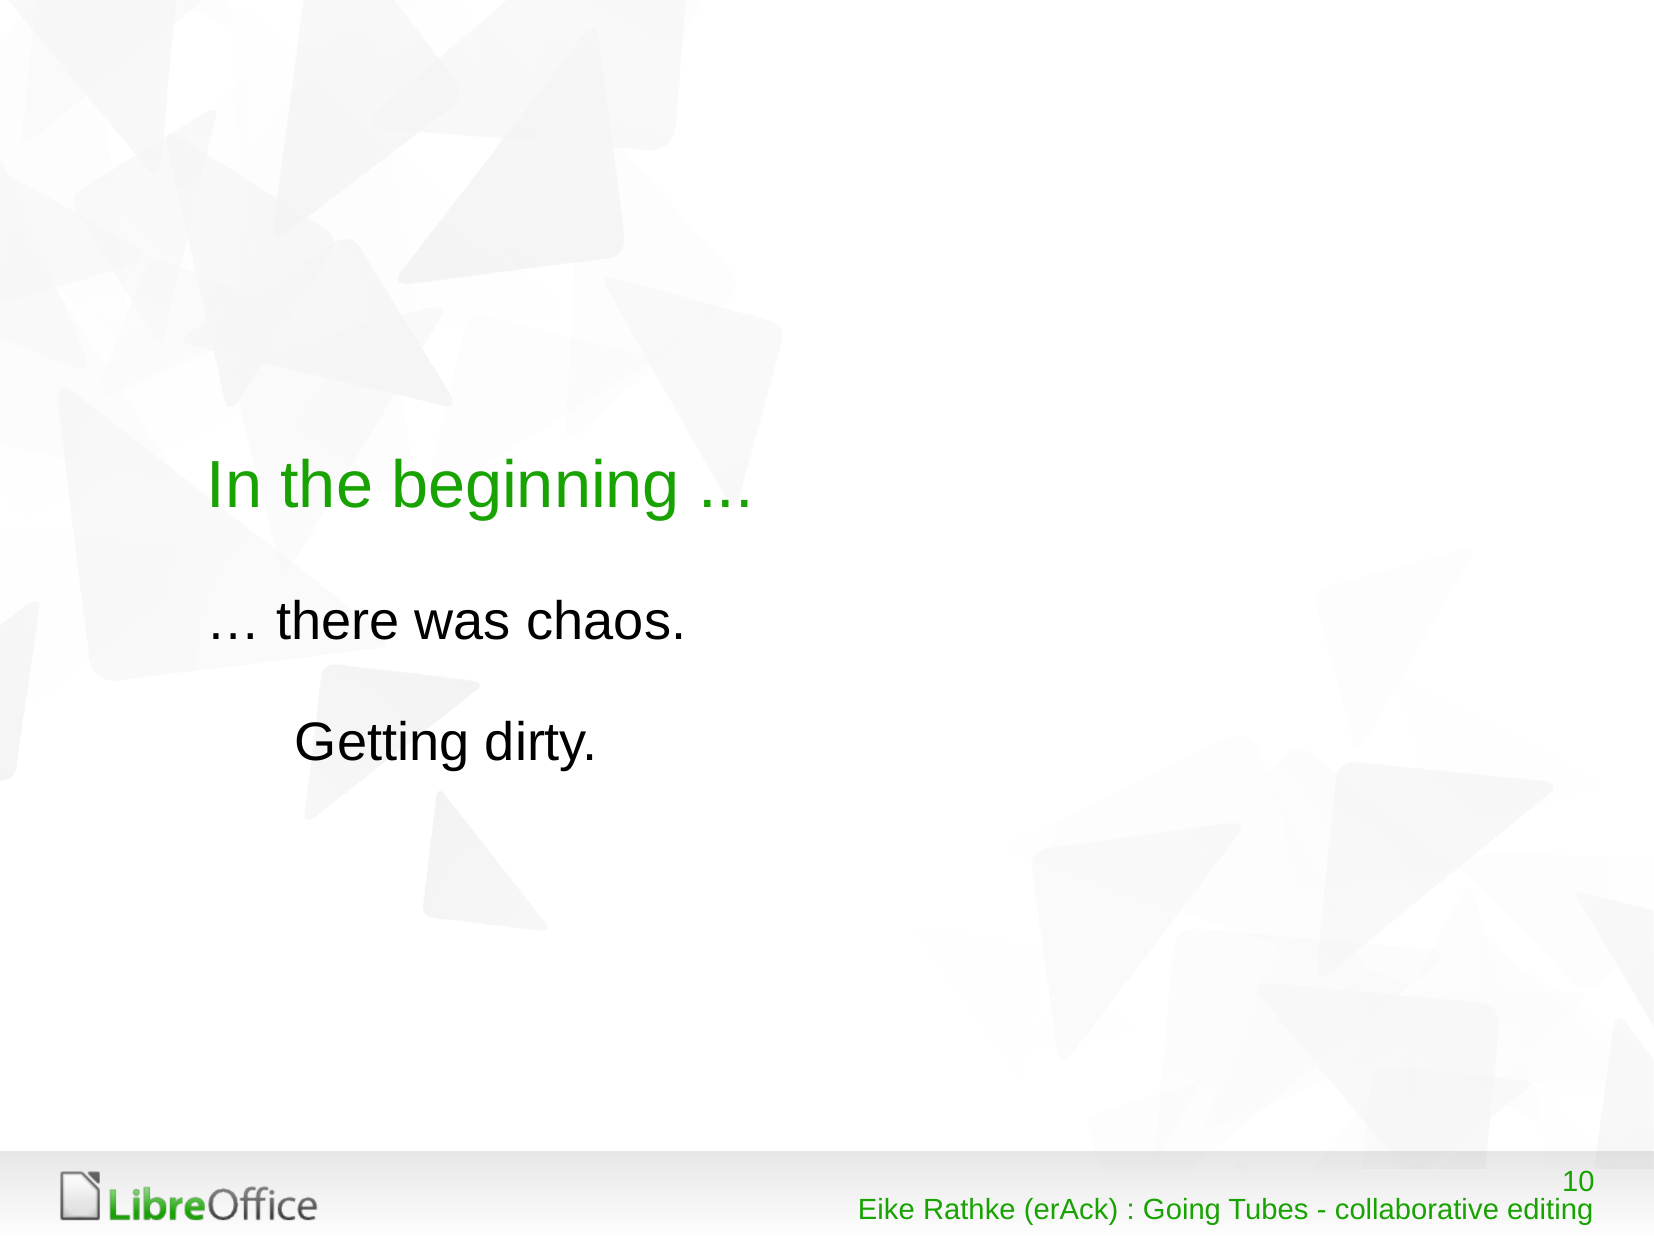

# In the beginning ...
… there was chaos.
Getting dirty.
10
Eike Rathke (erAck) : Going Tubes - collaborative editing